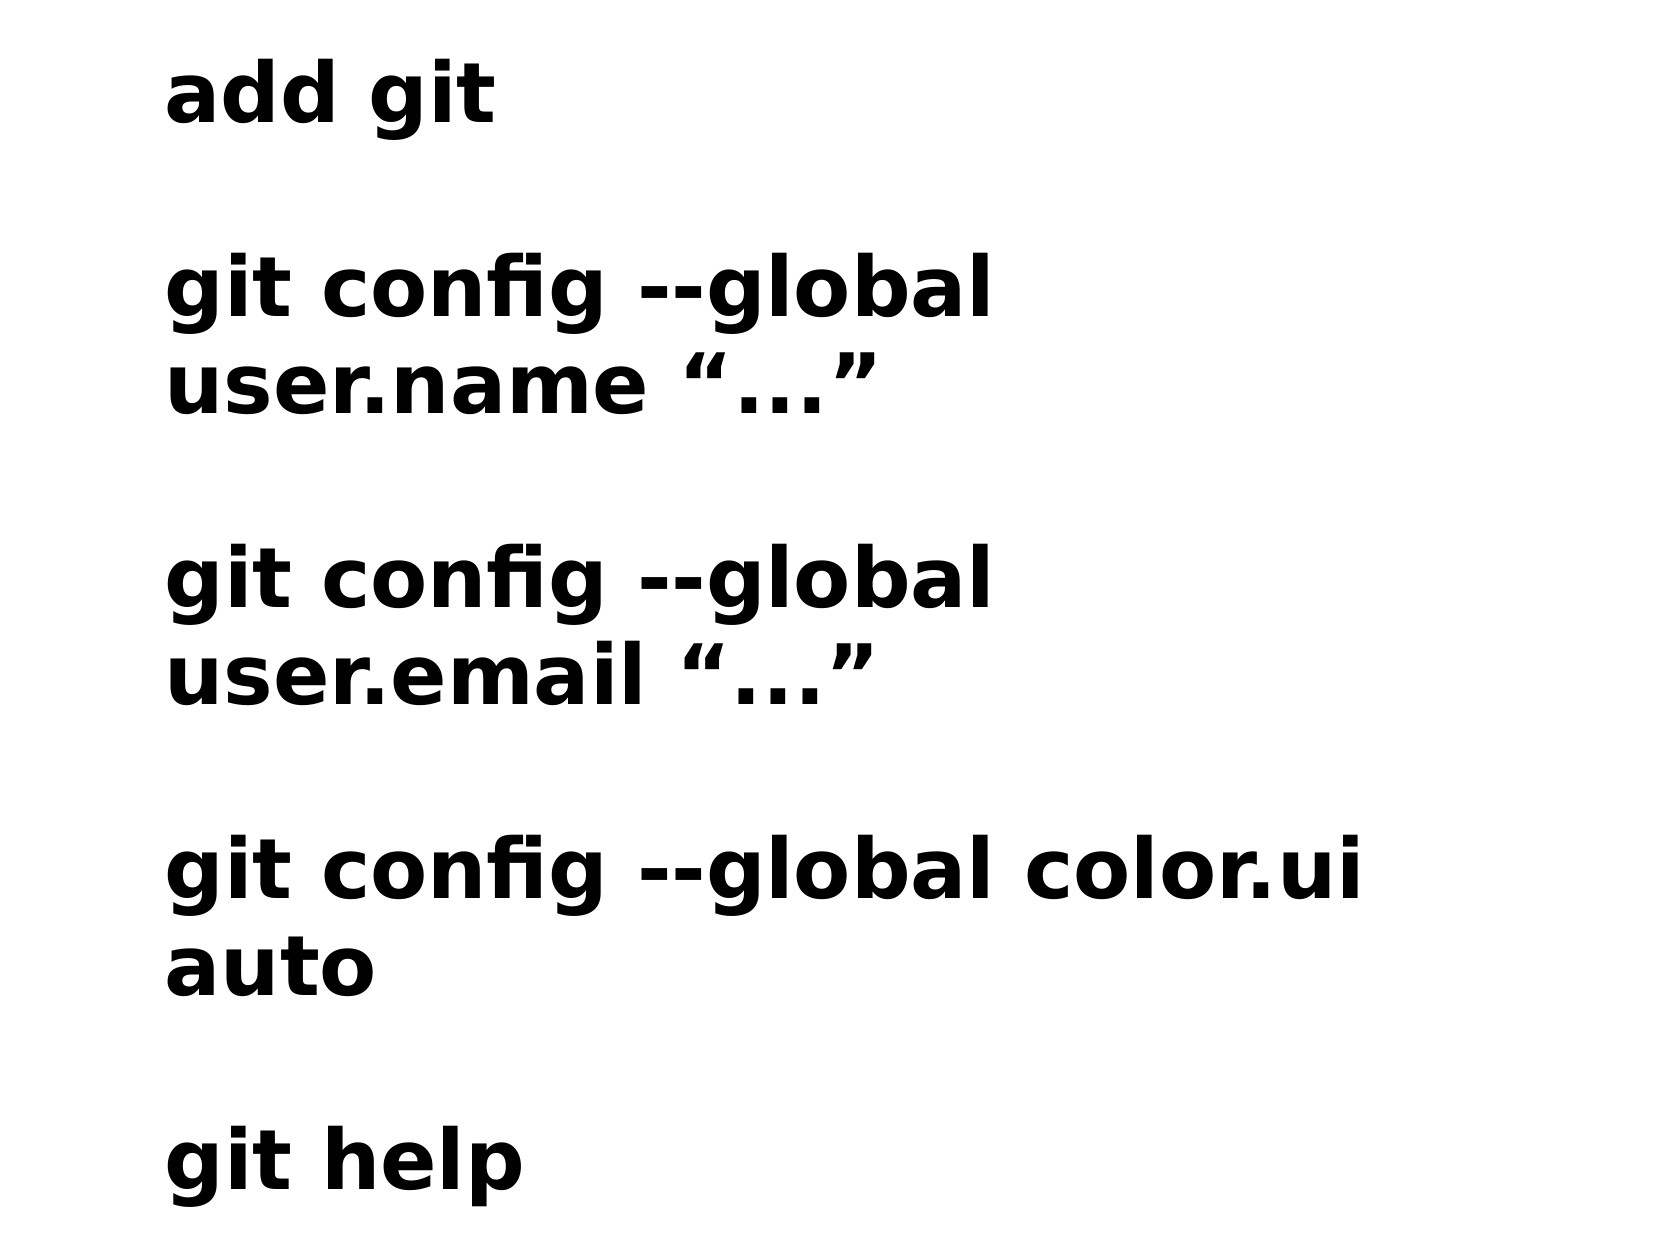

add git
git config --global user.name “...”
git config --global user.email “...”
git config --global color.ui auto
git help
git init